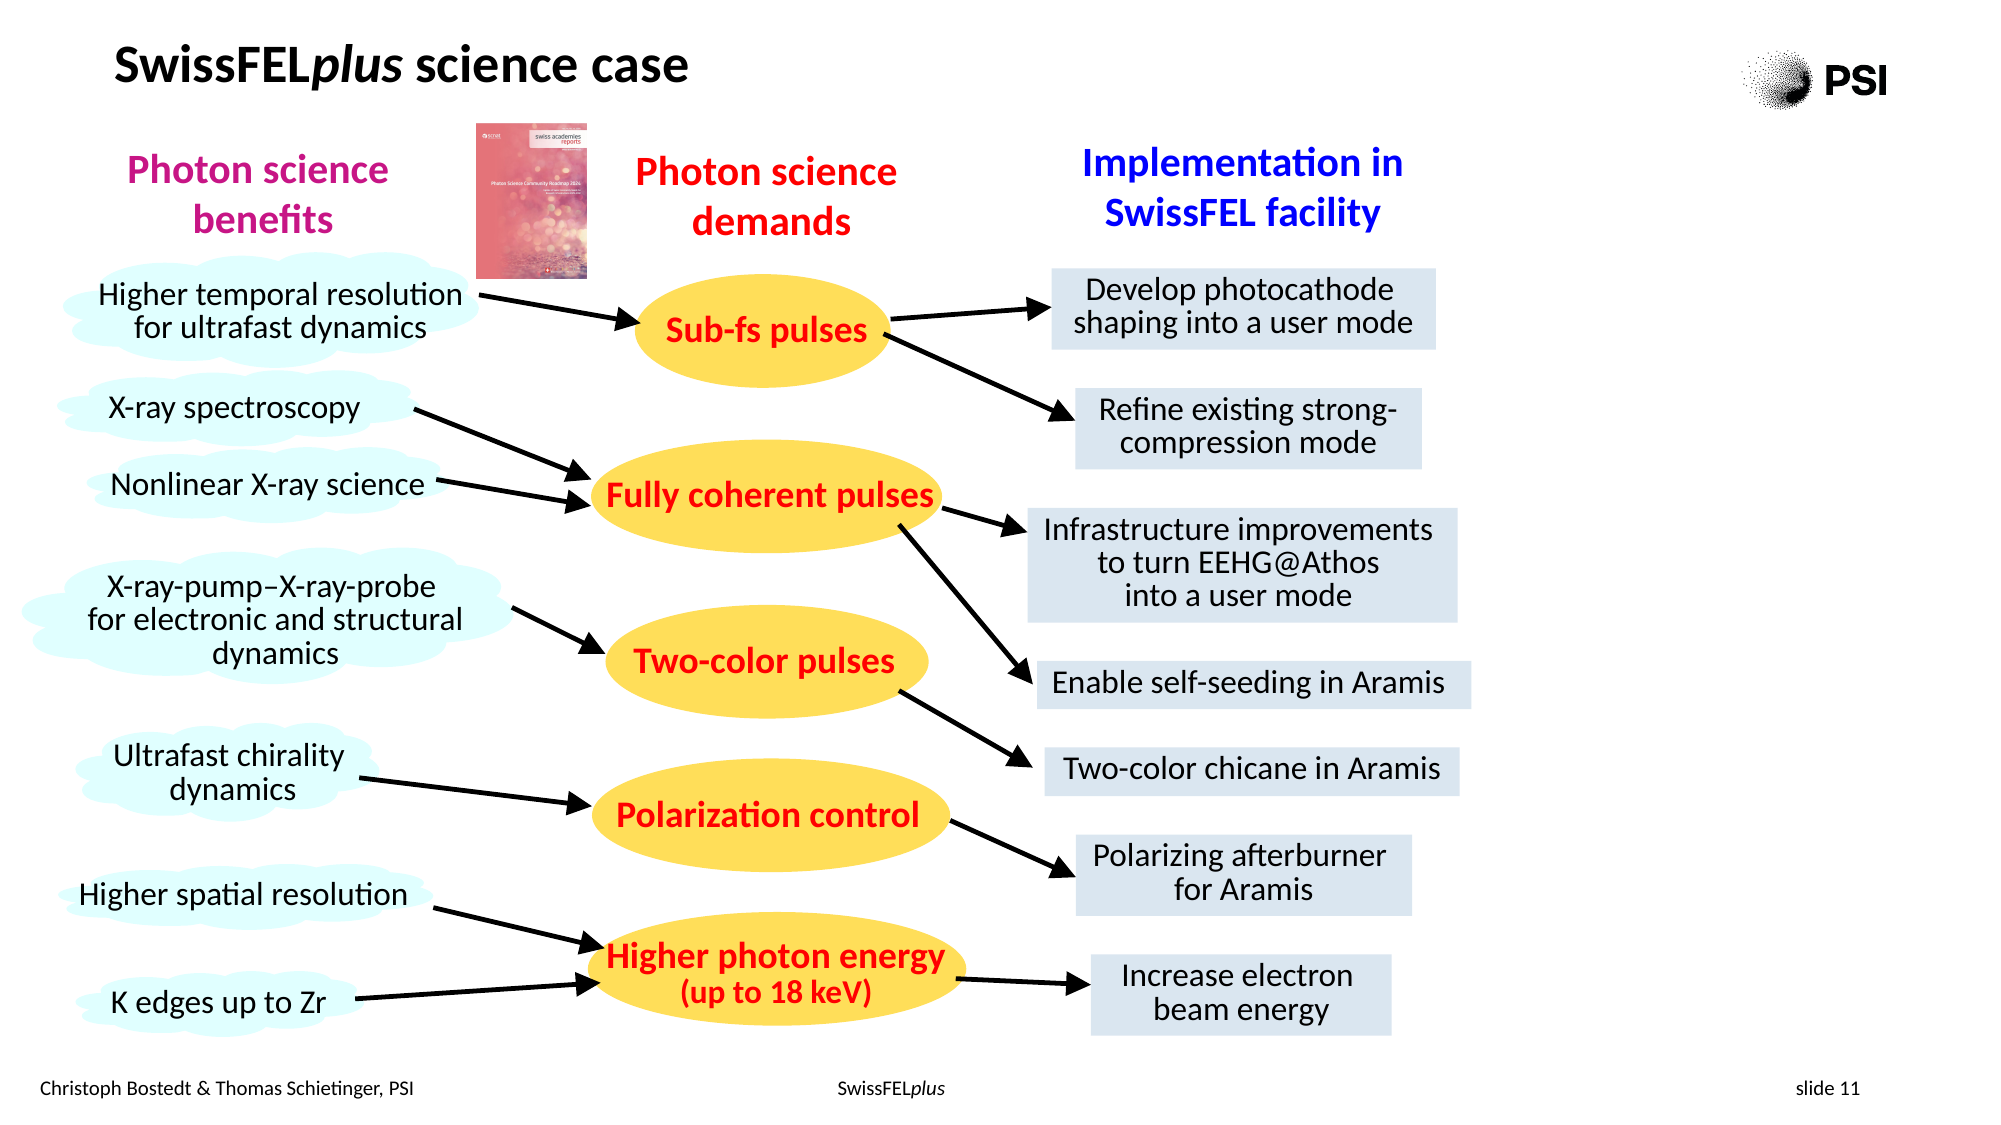

SwissFELplus science case
Implementation in SwissFEL facility
Photon science
benefits
# Photon science demands
Develop photocathode
shaping into a user mode
Higher temporal resolution
for ultrafast dynamics
Sub-fs pulses
X-ray spectroscopy
Refine existing strong-
compression mode
Nonlinear X-ray science
Fully coherent pulses
Infrastructure improvements
to turn EEHG@Athos
into a user mode
X-ray-pump–X-ray-probe
for electronic and structural dynamics
Two-color pulses
Enable self-seeding in Aramis
Ultrafast chirality
dynamics
Two-color chicane in Aramis
Polarization control
Polarizing afterburner
for Aramis
Higher spatial resolution
Higher photon energy
(up to 18 keV)
Increase electron
beam energy
K edges up to Zr
PSI Center for Accelerator Science and Engineering
11